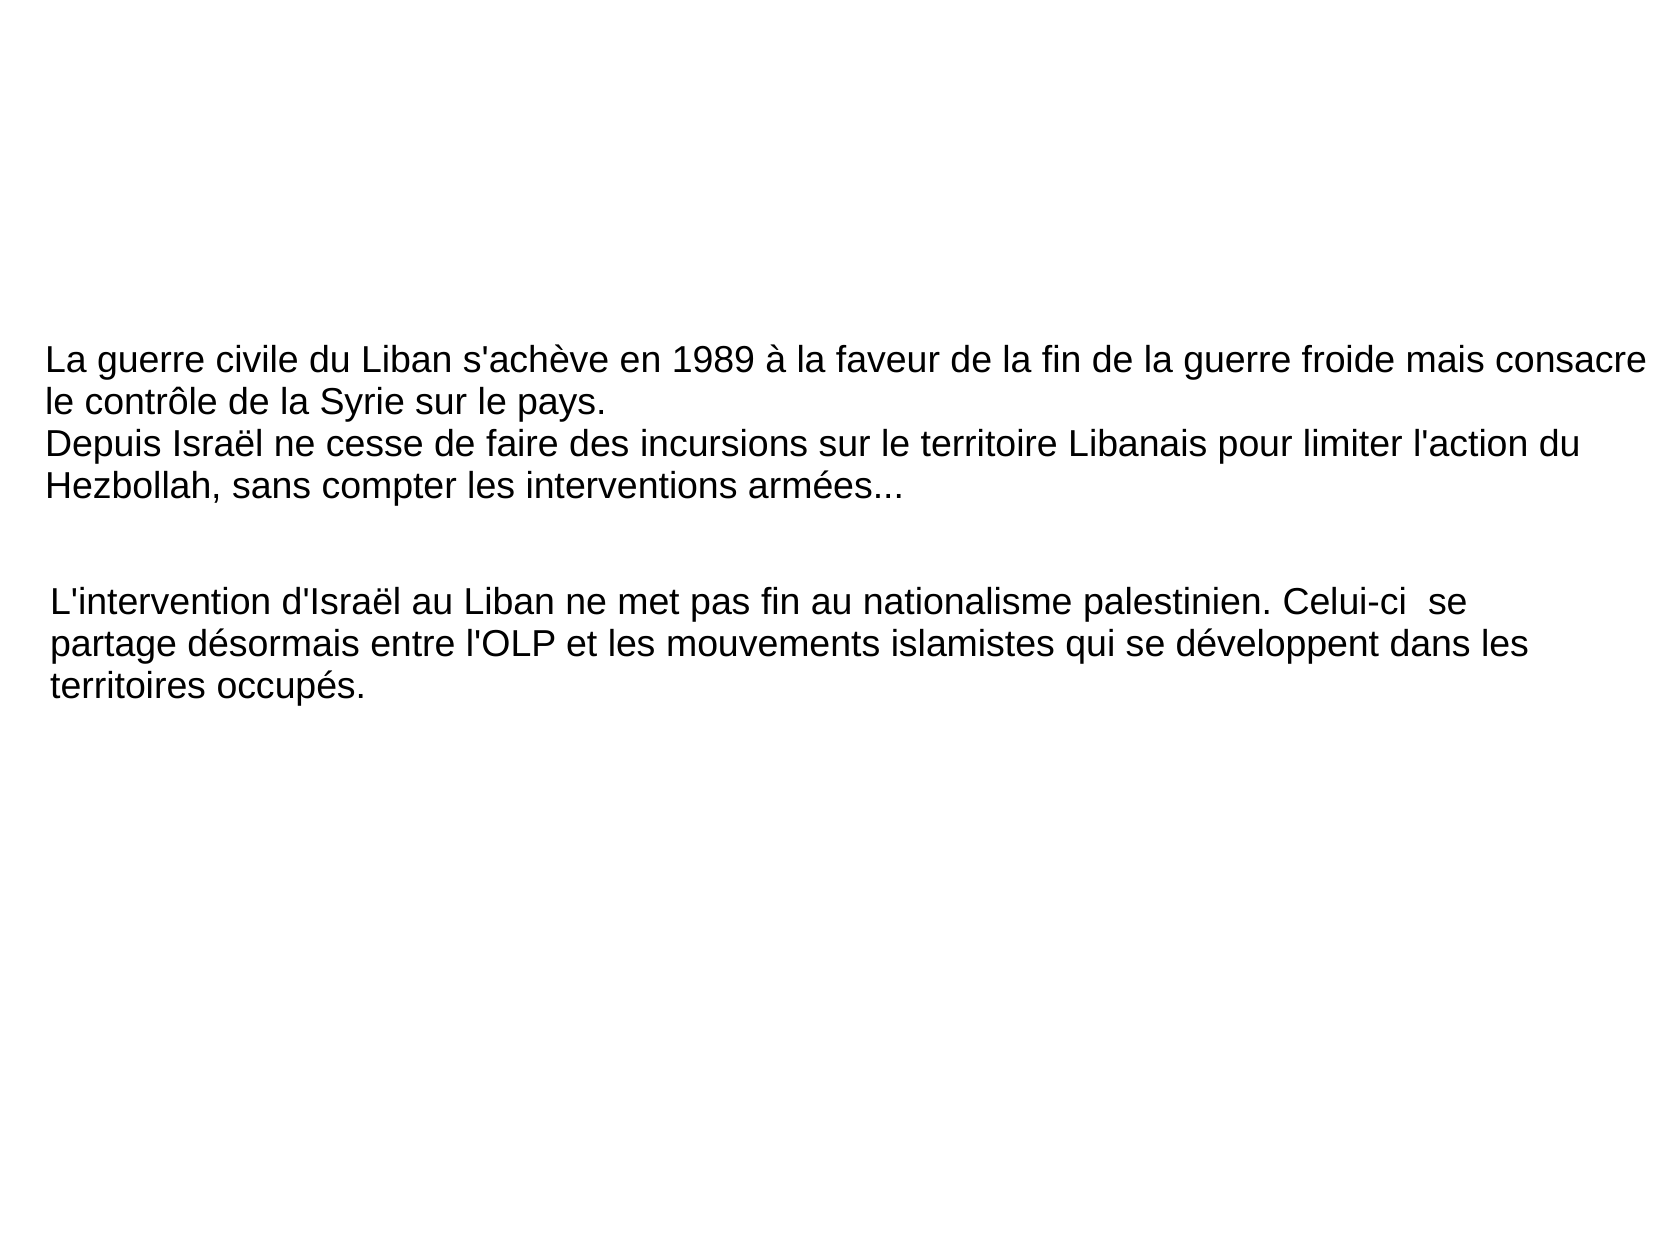

La guerre civile du Liban s'achève en 1989 à la faveur de la fin de la guerre froide mais consacre
le contrôle de la Syrie sur le pays.
Depuis Israël ne cesse de faire des incursions sur le territoire Libanais pour limiter l'action du
Hezbollah, sans compter les interventions armées...
L'intervention d'Israël au Liban ne met pas fin au nationalisme palestinien. Celui-ci se partage désormais entre l'OLP et les mouvements islamistes qui se développent dans les territoires occupés.